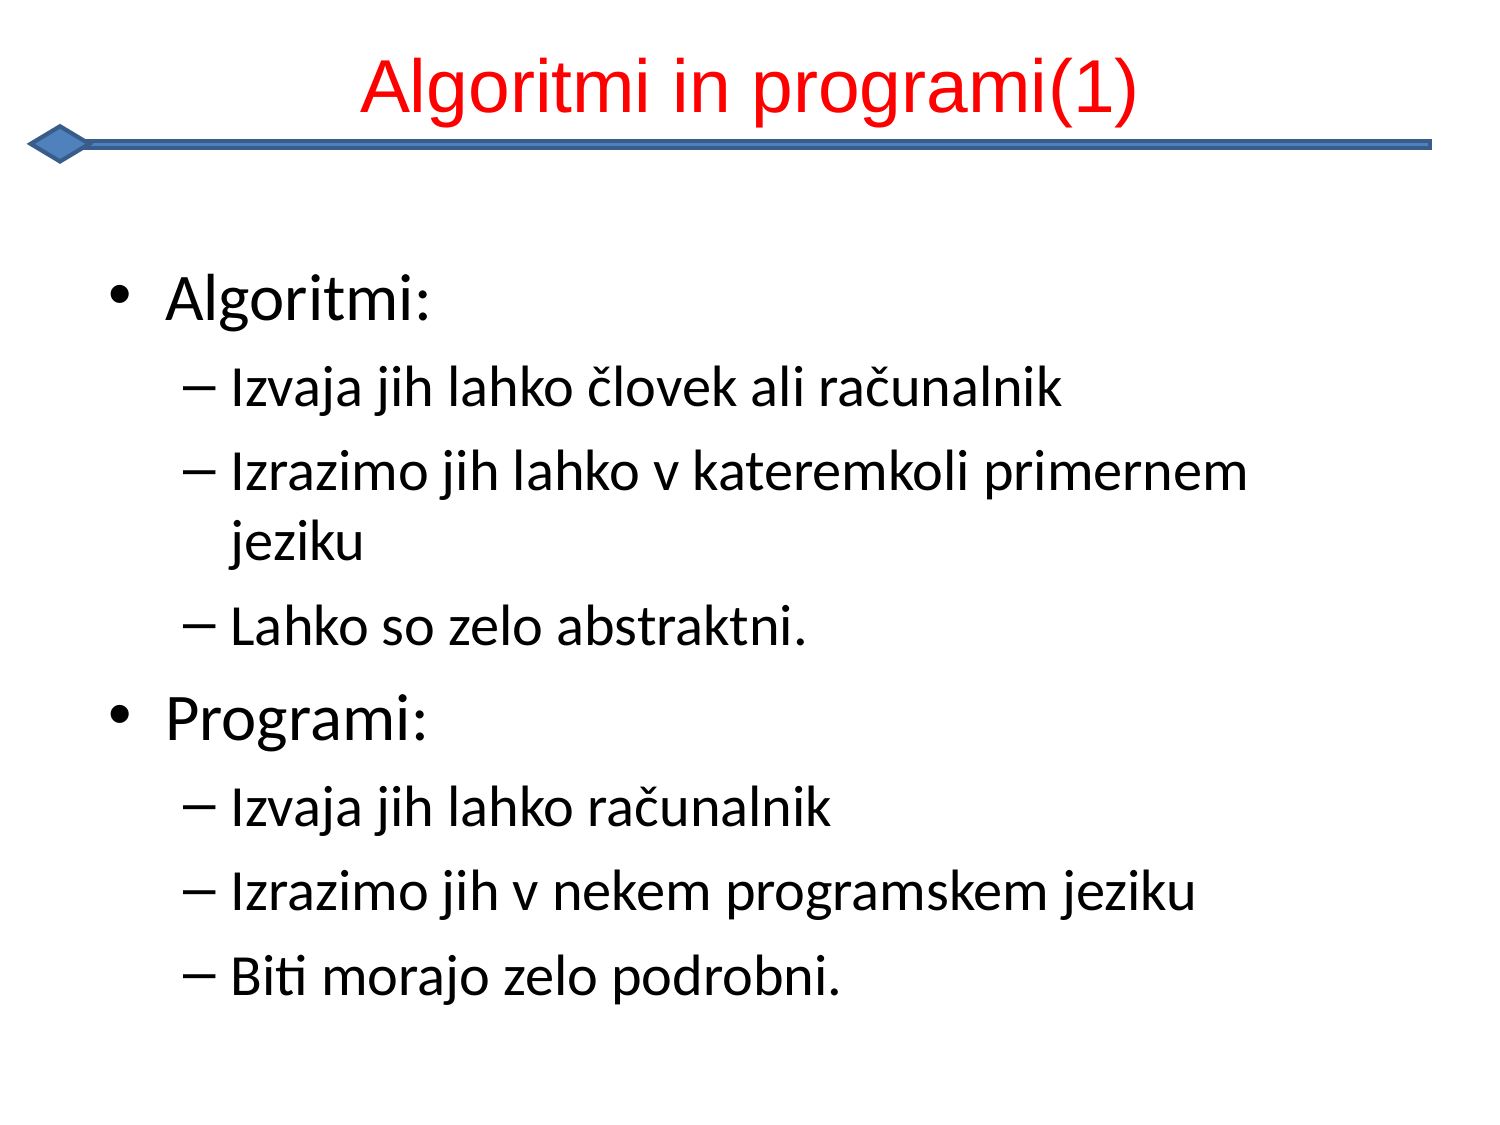

# Algoritmi in programi(1)
Algoritmi:
Izvaja jih lahko človek ali računalnik
Izrazimo jih lahko v kateremkoli primernem jeziku
Lahko so zelo abstraktni.
Programi:
Izvaja jih lahko računalnik
Izrazimo jih v nekem programskem jeziku
Biti morajo zelo podrobni.